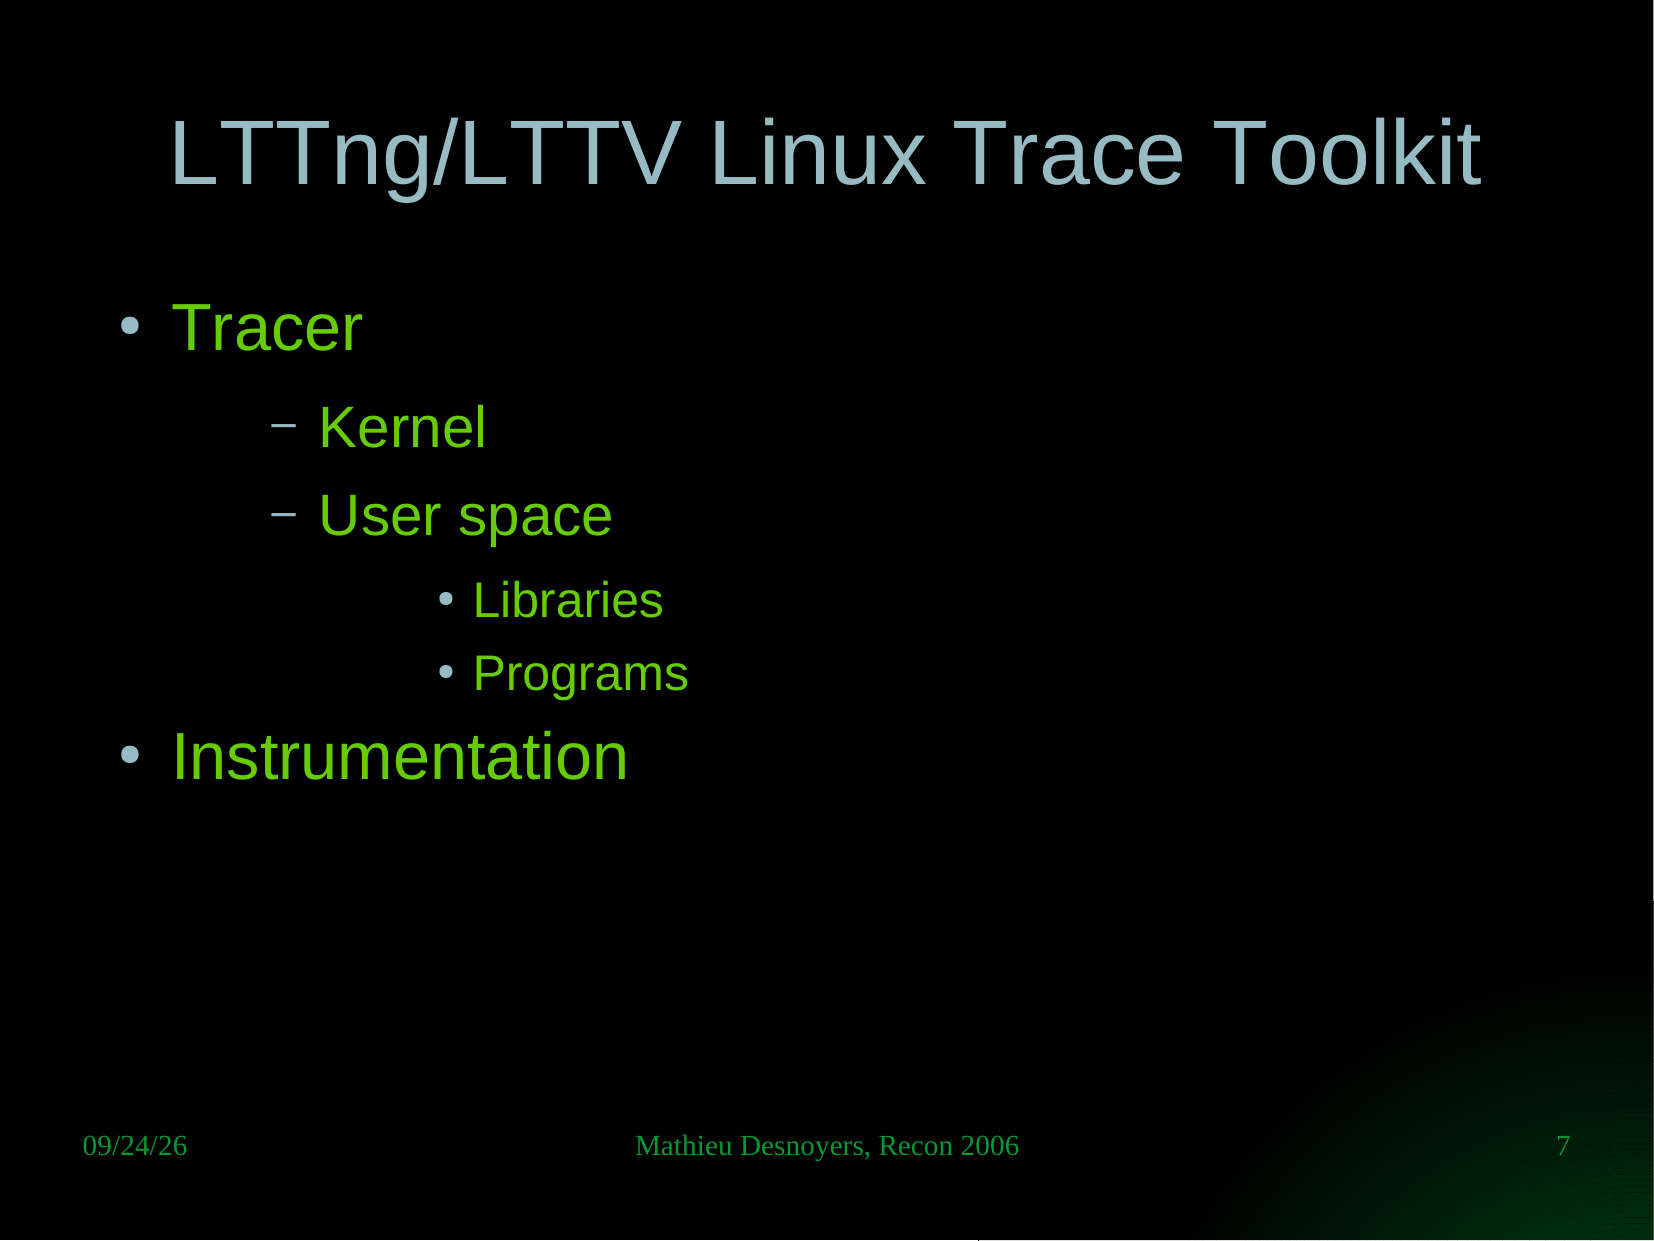

# LTTng/LTTV Linux Trace Toolkit
Tracer
Kernel
User space
Libraries
Programs
Instrumentation
Mathieu Desnoyers, Recon 2006
7